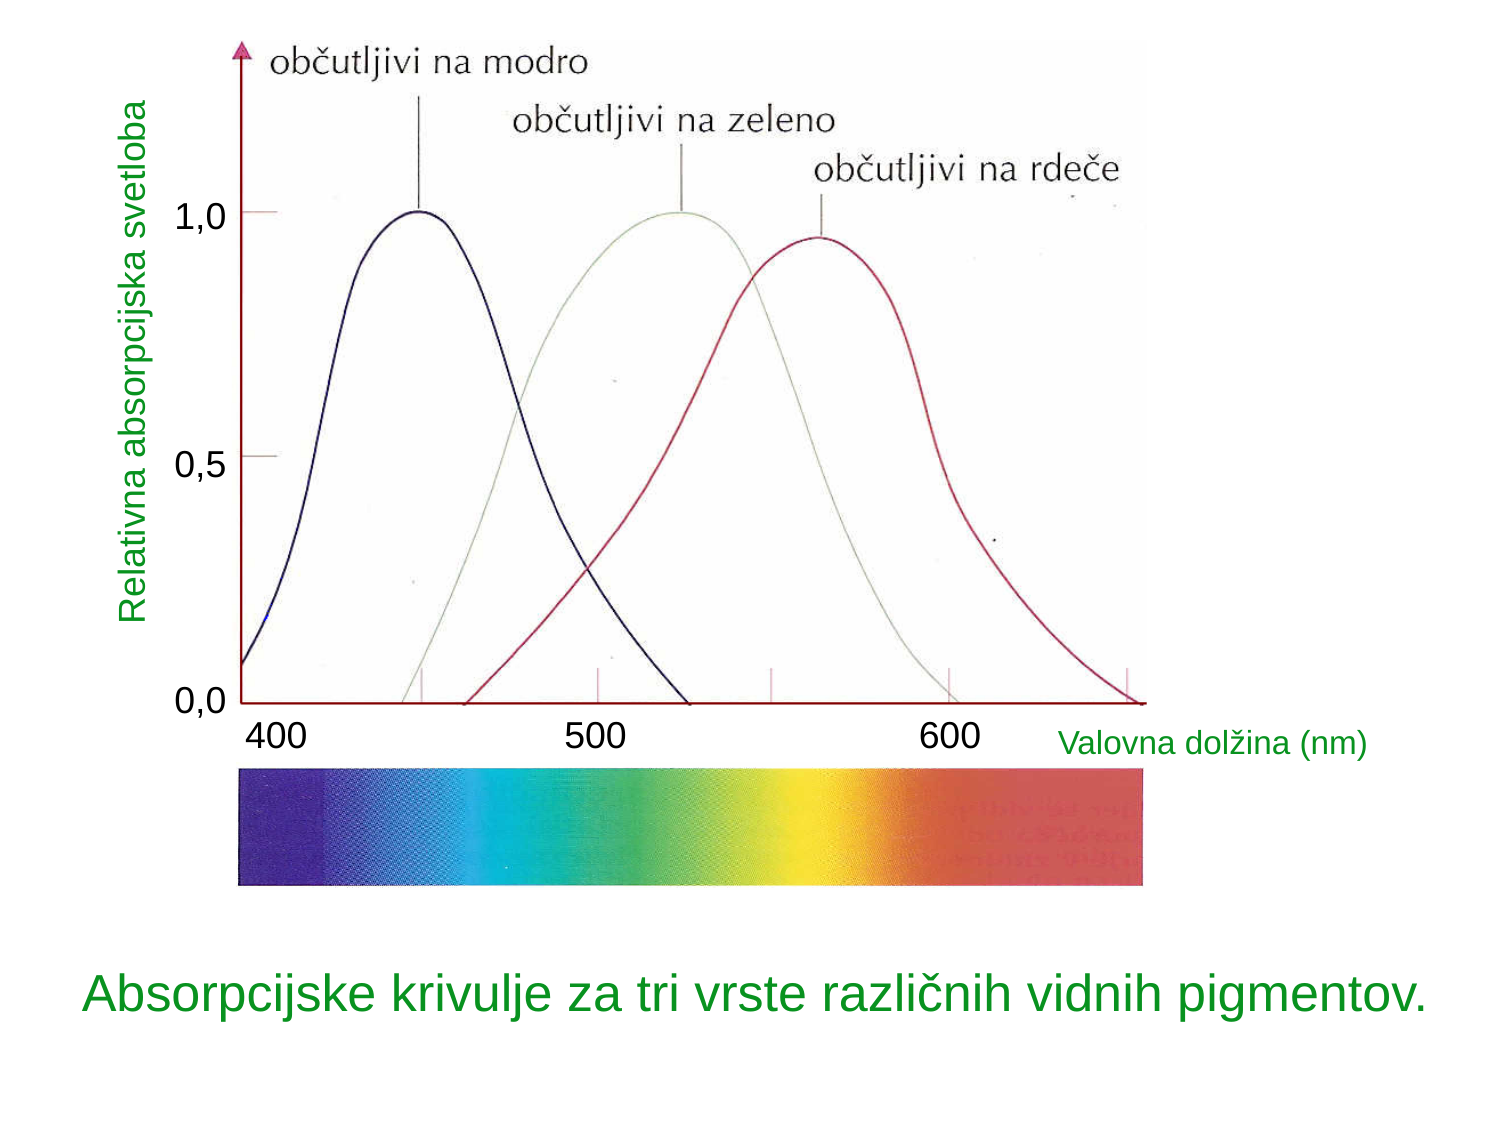

1,0
Relativna absorpcijska svetloba
0,5
0,0
400
500
600
Valovna dolžina (nm)
Absorpcijske krivulje za tri vrste različnih vidnih pigmentov.